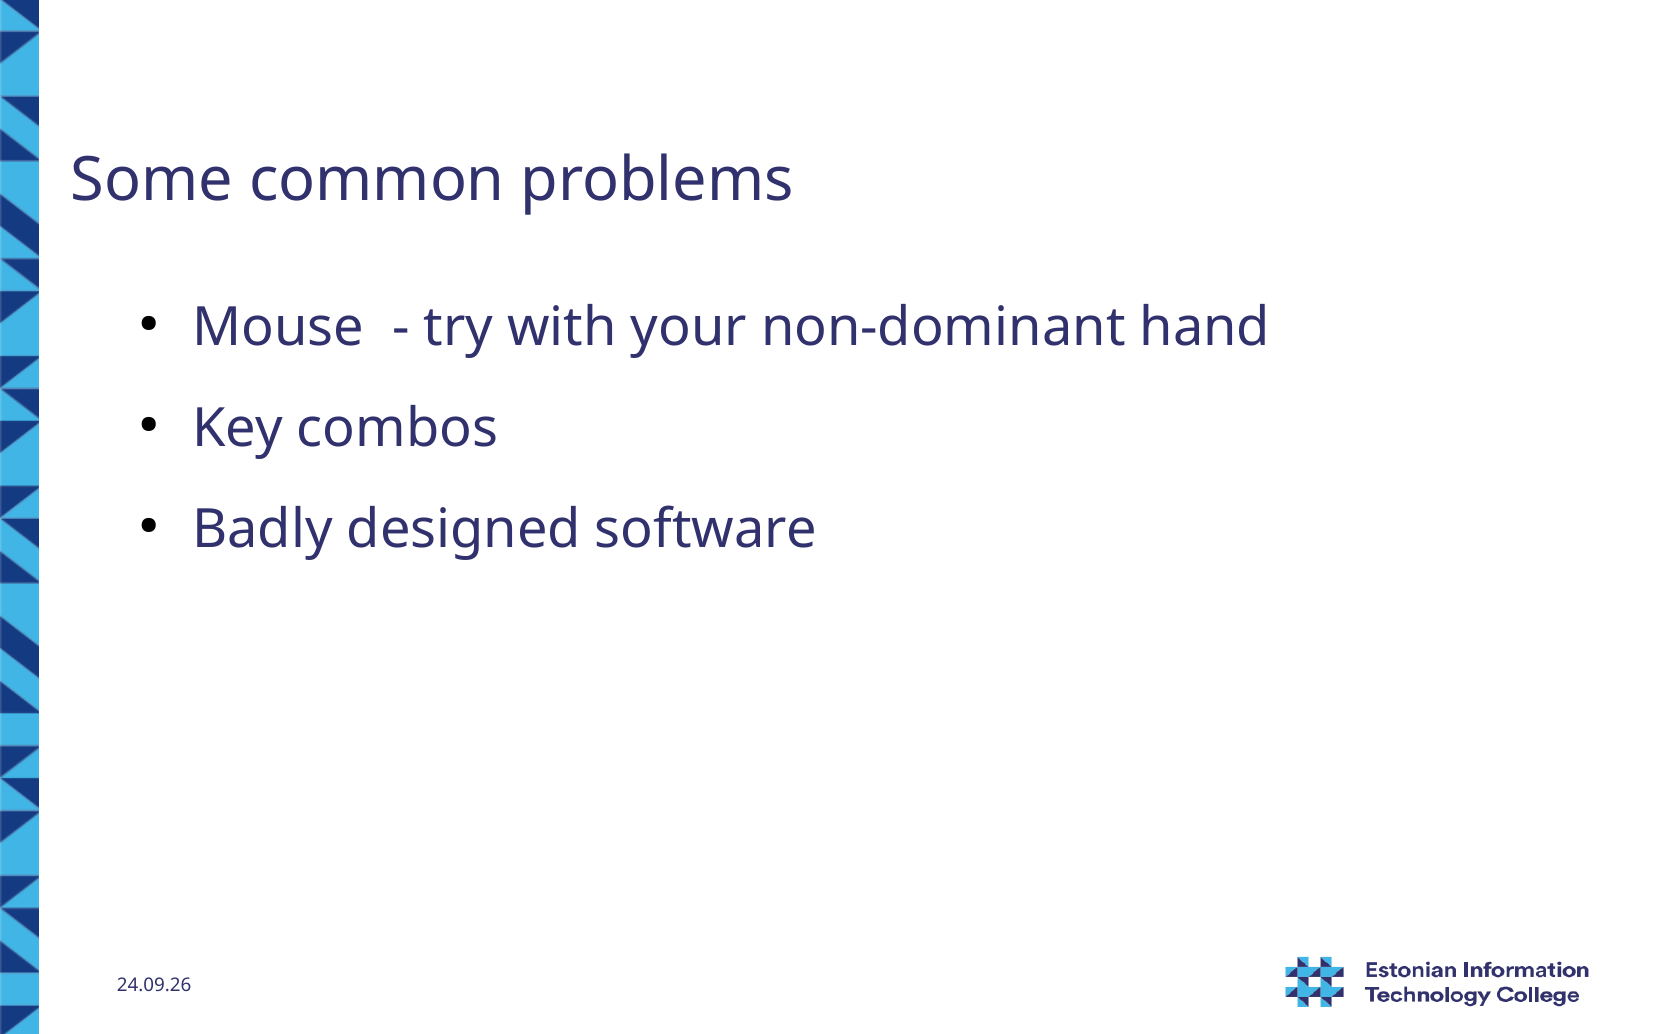

# Some common problems
Mouse - try with your non-dominant hand
Key combos
Badly designed software